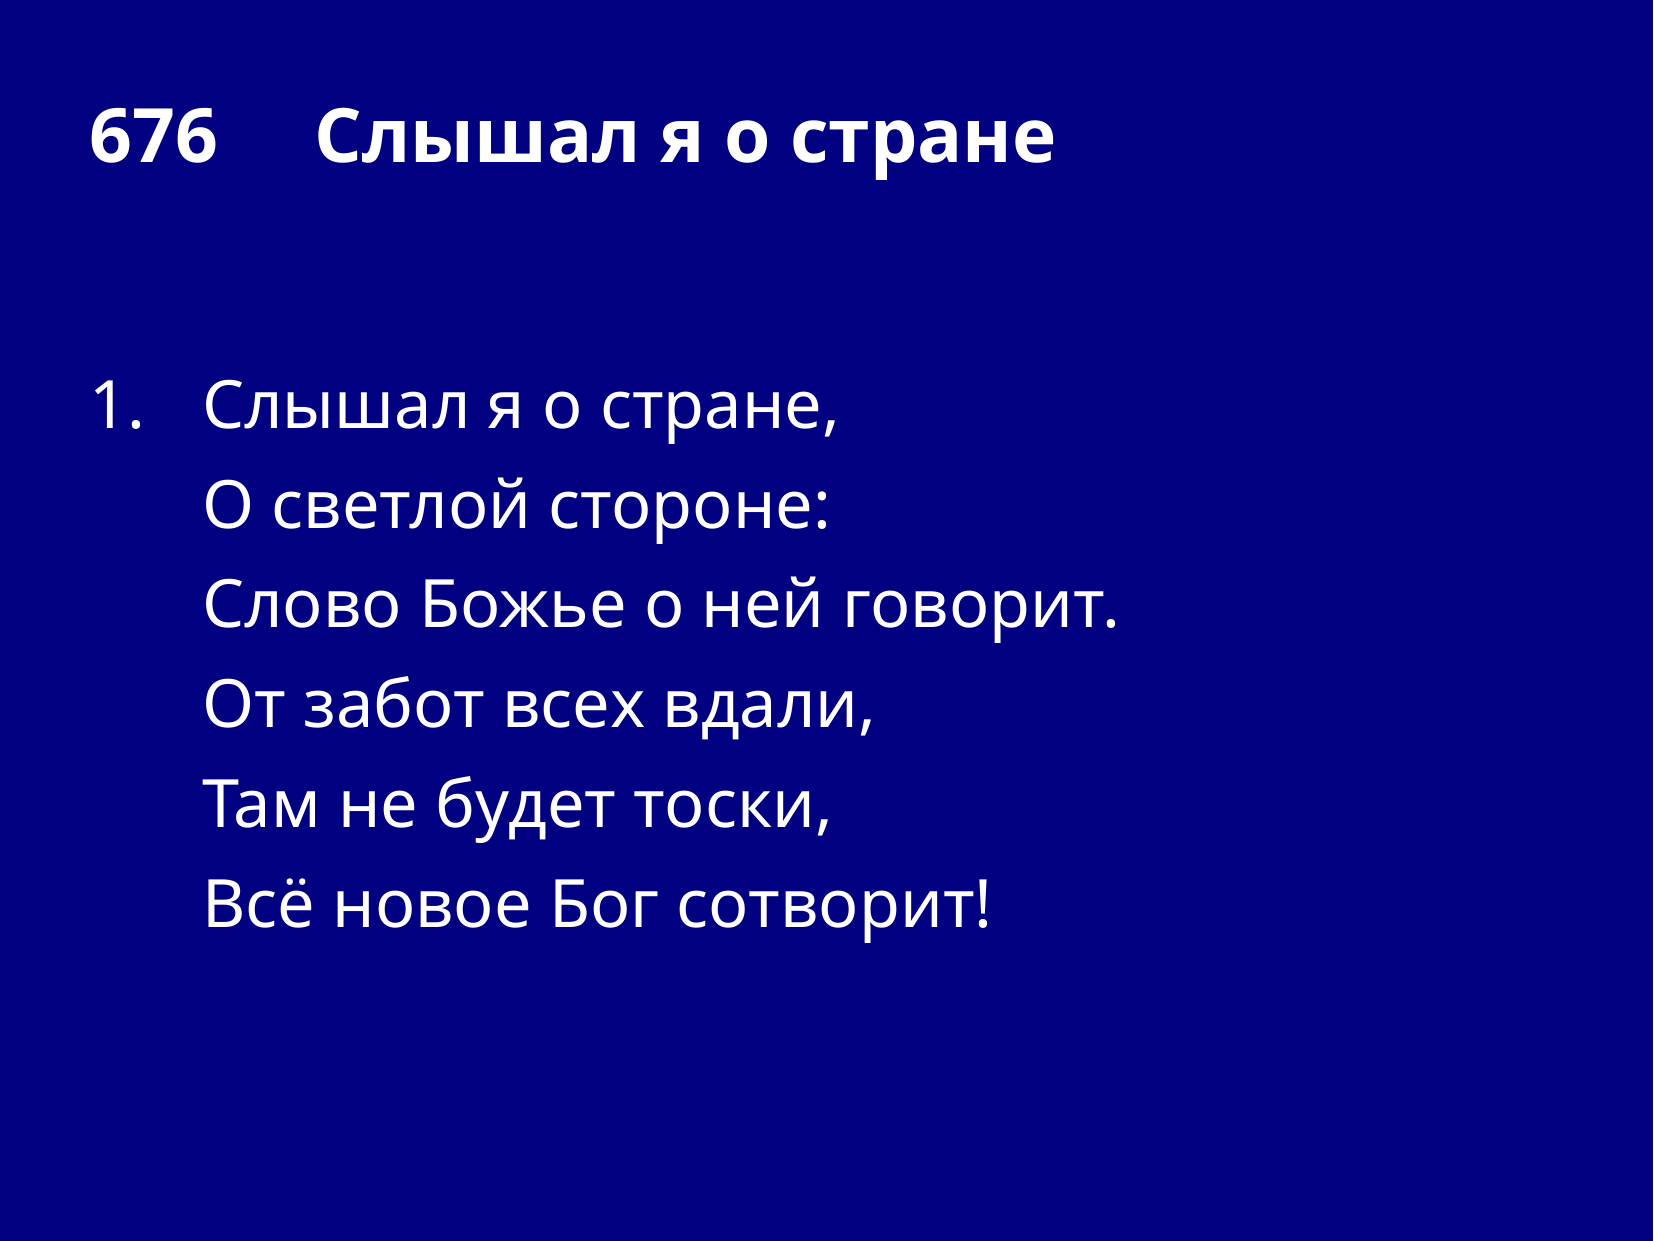

676	Слышал я о стране
1.	Слышал я о стране,
	О светлой стороне:
	Слово Божье о ней говорит.
	От забот всех вдали,
	Там не будет тоски,
	Всё новое Бог сотворит!